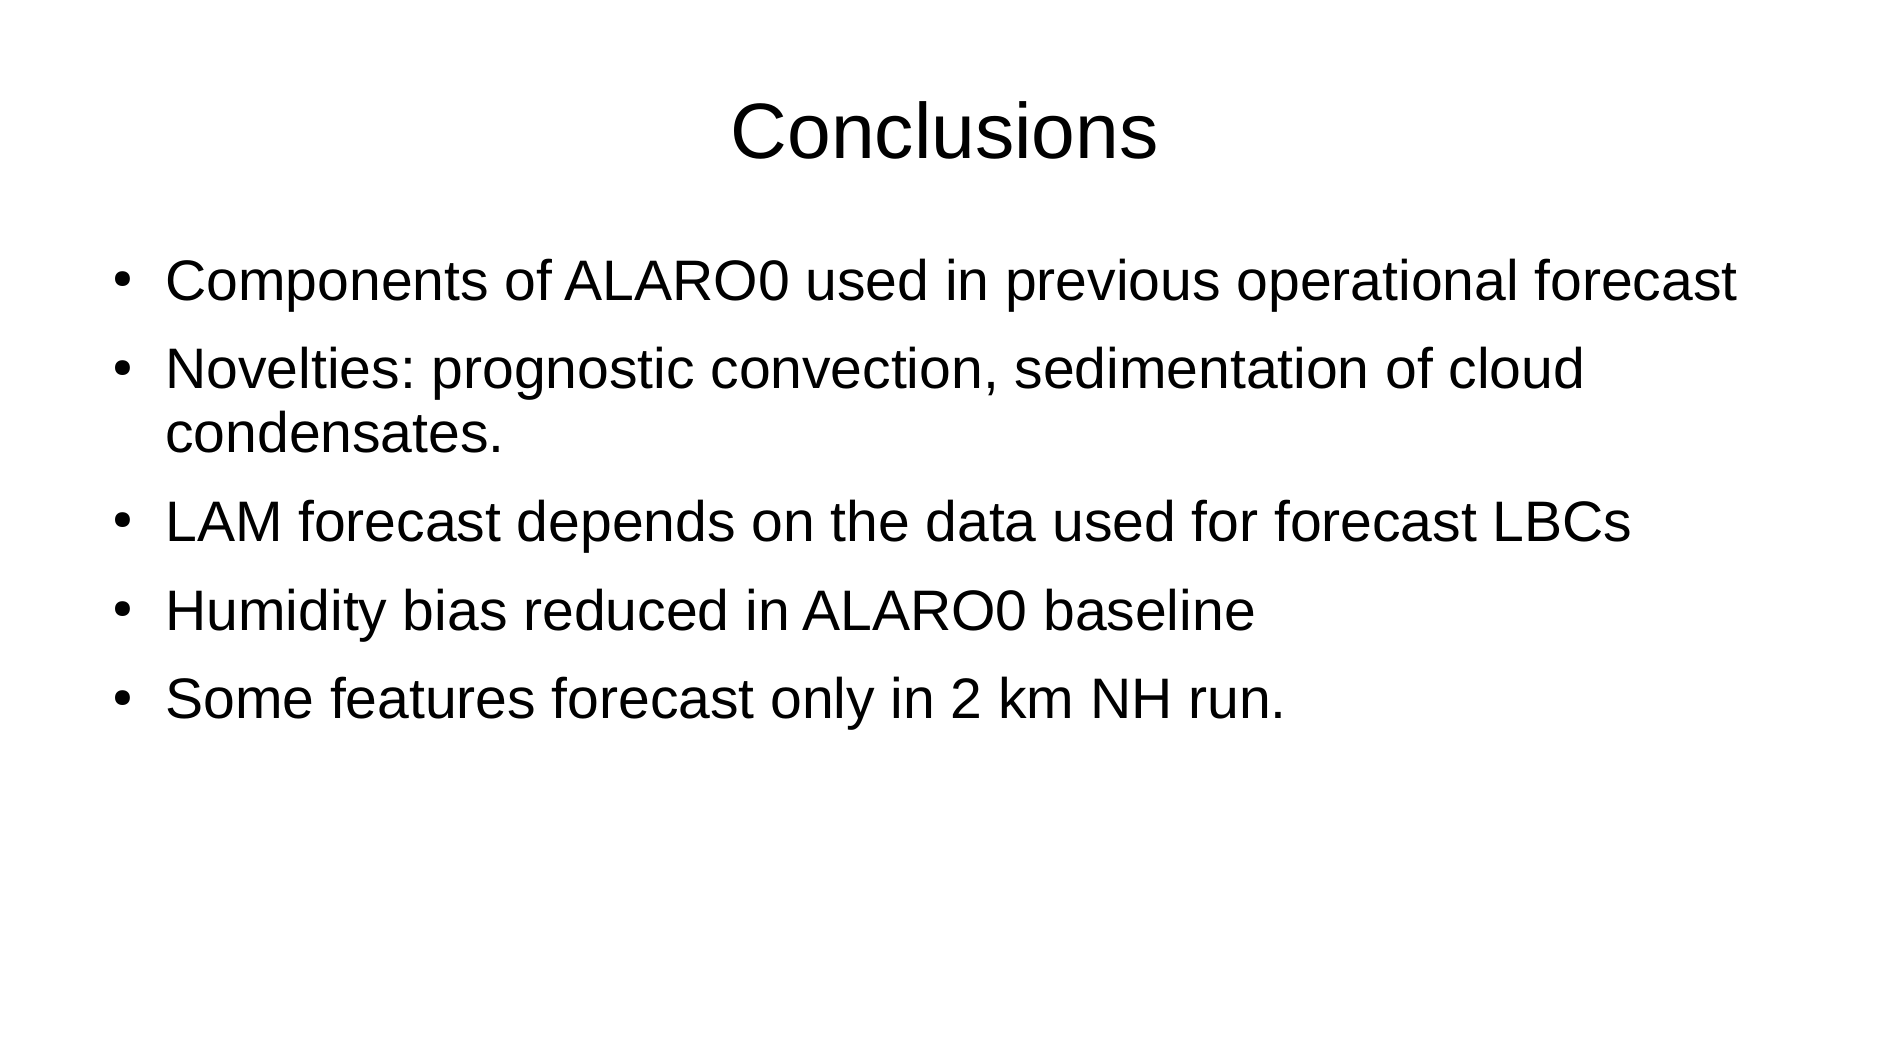

# Conclusions
Components of ALARO0 used in previous operational forecast
Novelties: prognostic convection, sedimentation of cloud condensates.
LAM forecast depends on the data used for forecast LBCs
Humidity bias reduced in ALARO0 baseline
Some features forecast only in 2 km NH run.